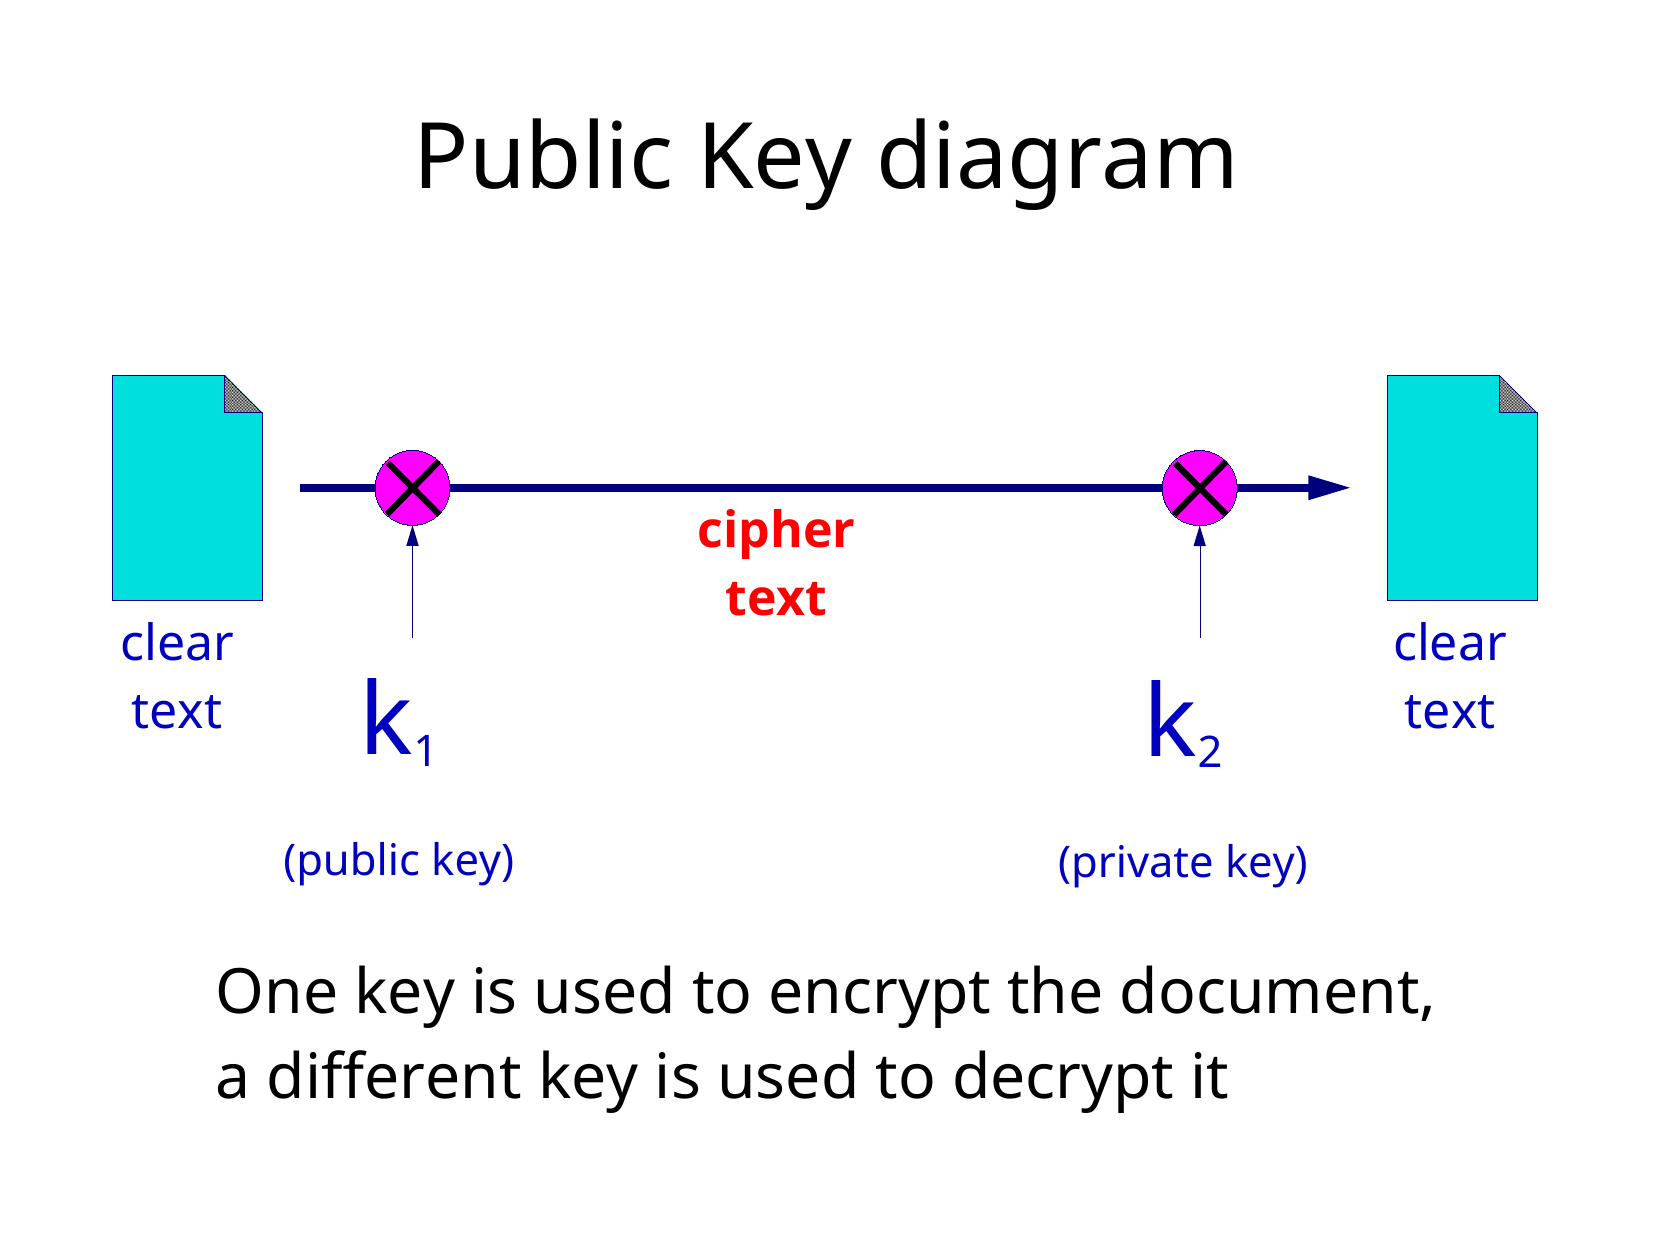

# Public Key diagram
cipher
text
clear
text
clear
text
k1
(public key)
k2
(private key)
One key is used to encrypt the document,
a different key is used to decrypt it